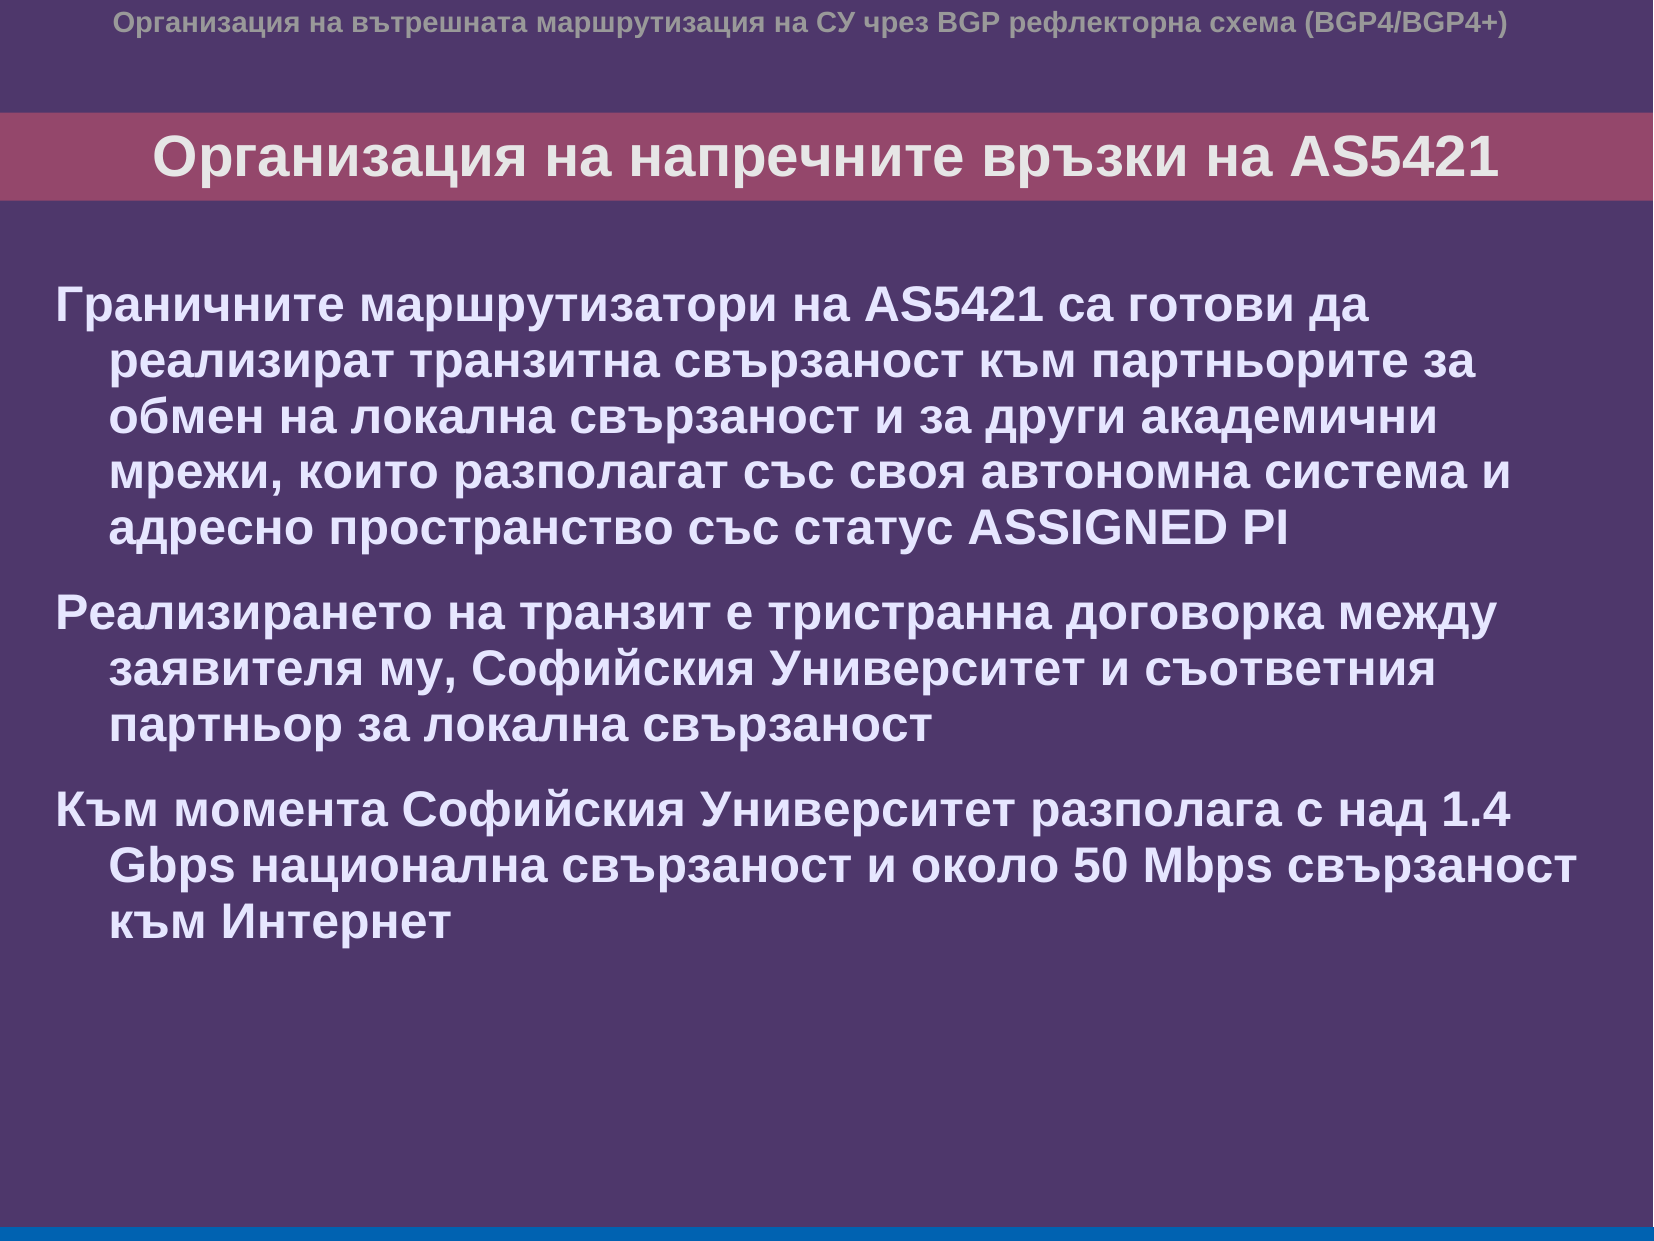

Организация на вътрешната маршрутизация на СУ чрез BGP рефлекторна схема (BGP4/BGP4+)
# Организация на напречните връзки на AS5421
Граничните маршрутизатори на AS5421 са готови да реализират транзитна свързаност към партньорите за обмен на локална свързаност и за други академични мрежи, които разполагат със своя автономна система и адресно пространство със статус ASSIGNED PI
Реализирането на транзит е тристранна договорка между заявителя му, Софийския Университет и съответния партньор за локална свързаност
Към момента Софийския Университет разполага с над 1.4 Gbps национална свързаност и около 50 Mbps свързаност към Интернет